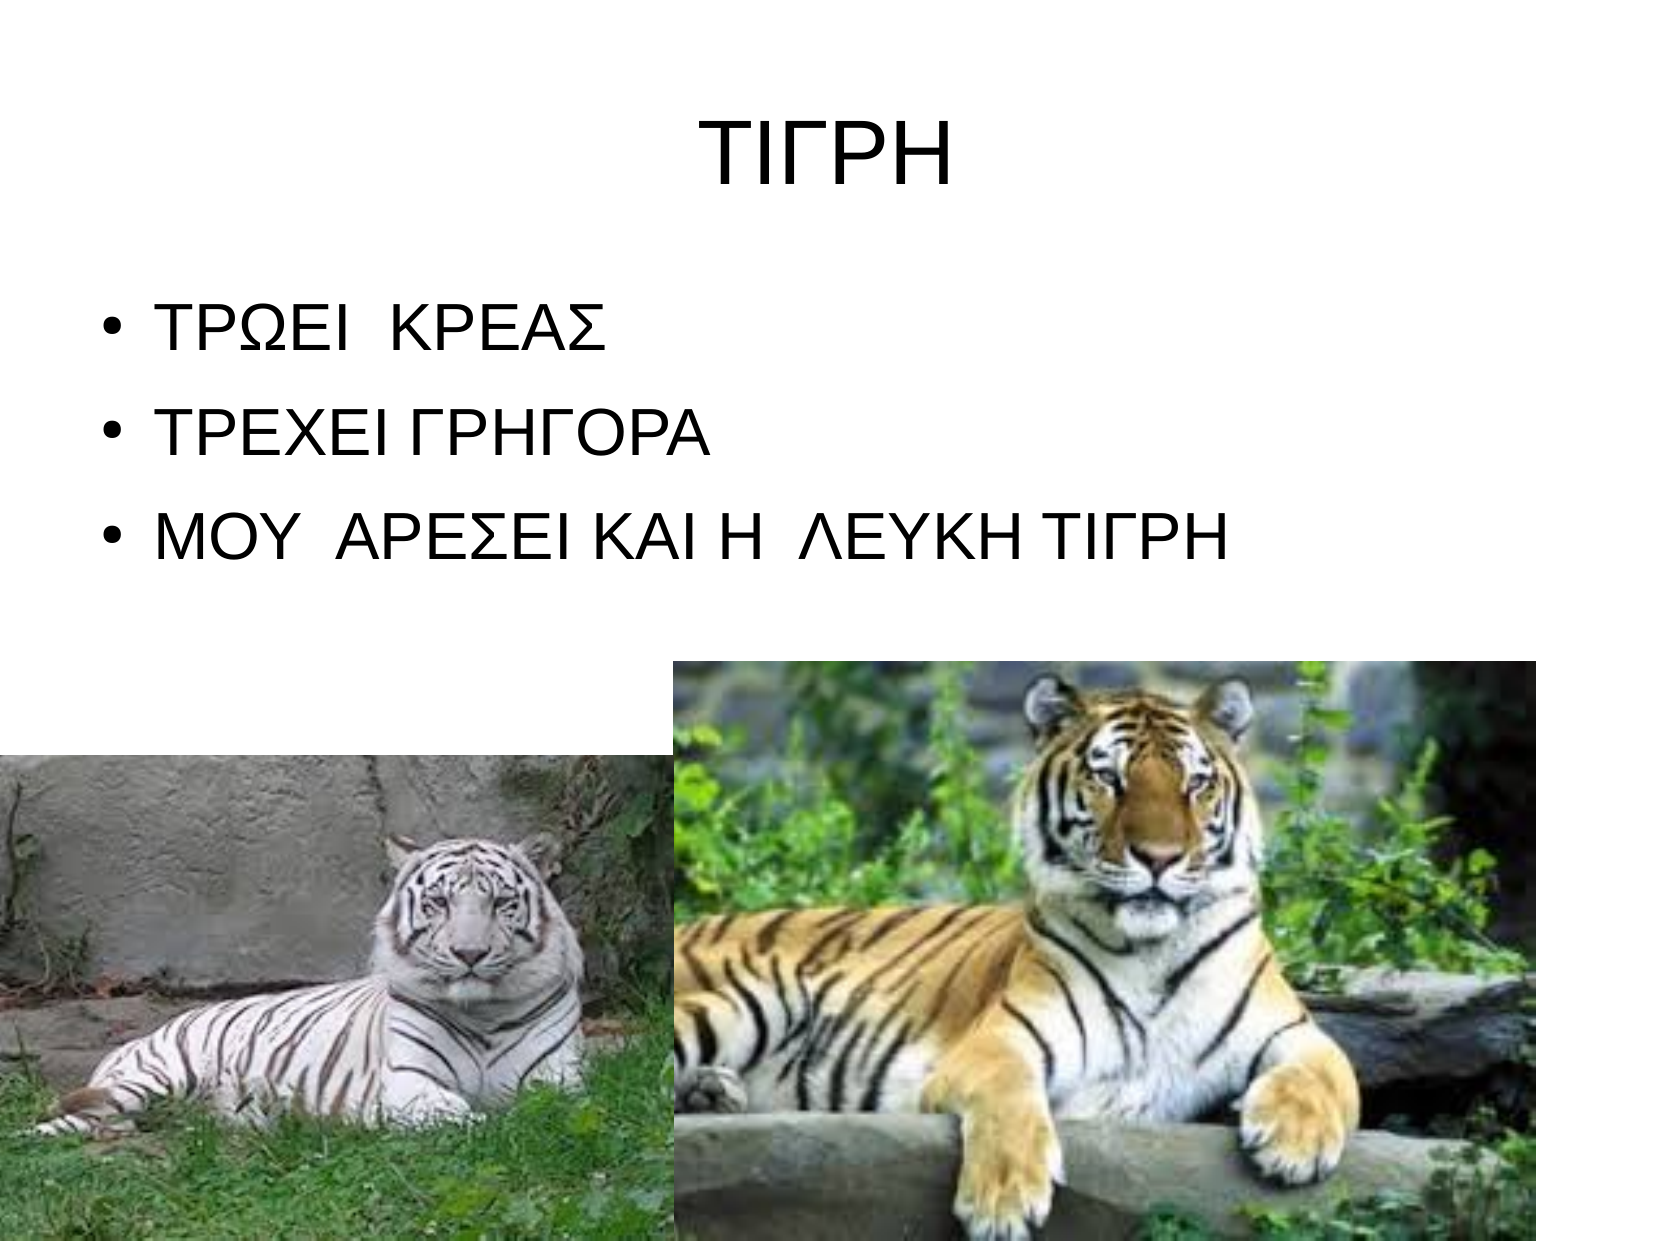

# ΤΙΓΡΗ
ΤΡΩΕΙ ΚΡΕΑΣ
ΤΡΕΧΕΙ ΓΡΗΓΟΡΑ
ΜΟΥ ΑΡΕΣΕΙ ΚΑΙ Η ΛΕΥΚΗ ΤΙΓΡΗ